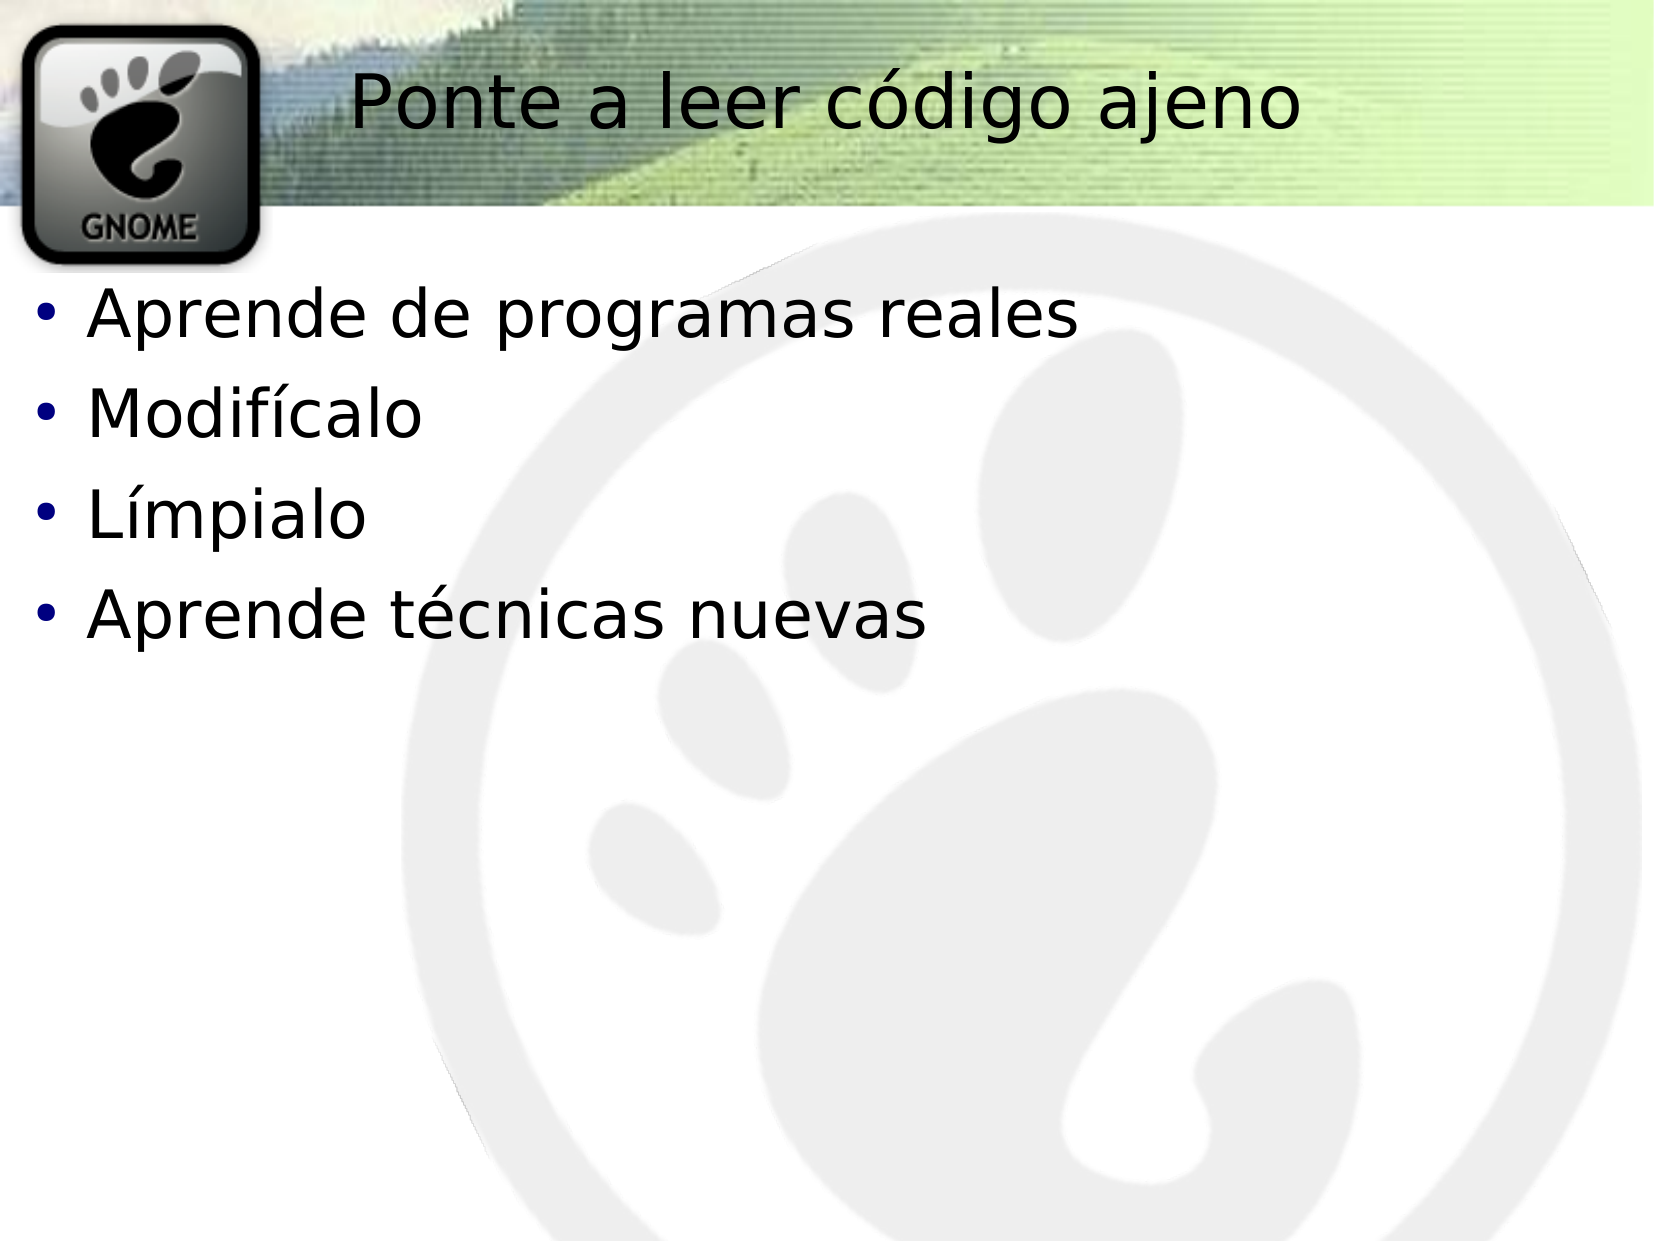

# Ponte a leer código ajeno
Aprende de programas reales
Modifícalo
Límpialo
Aprende técnicas nuevas